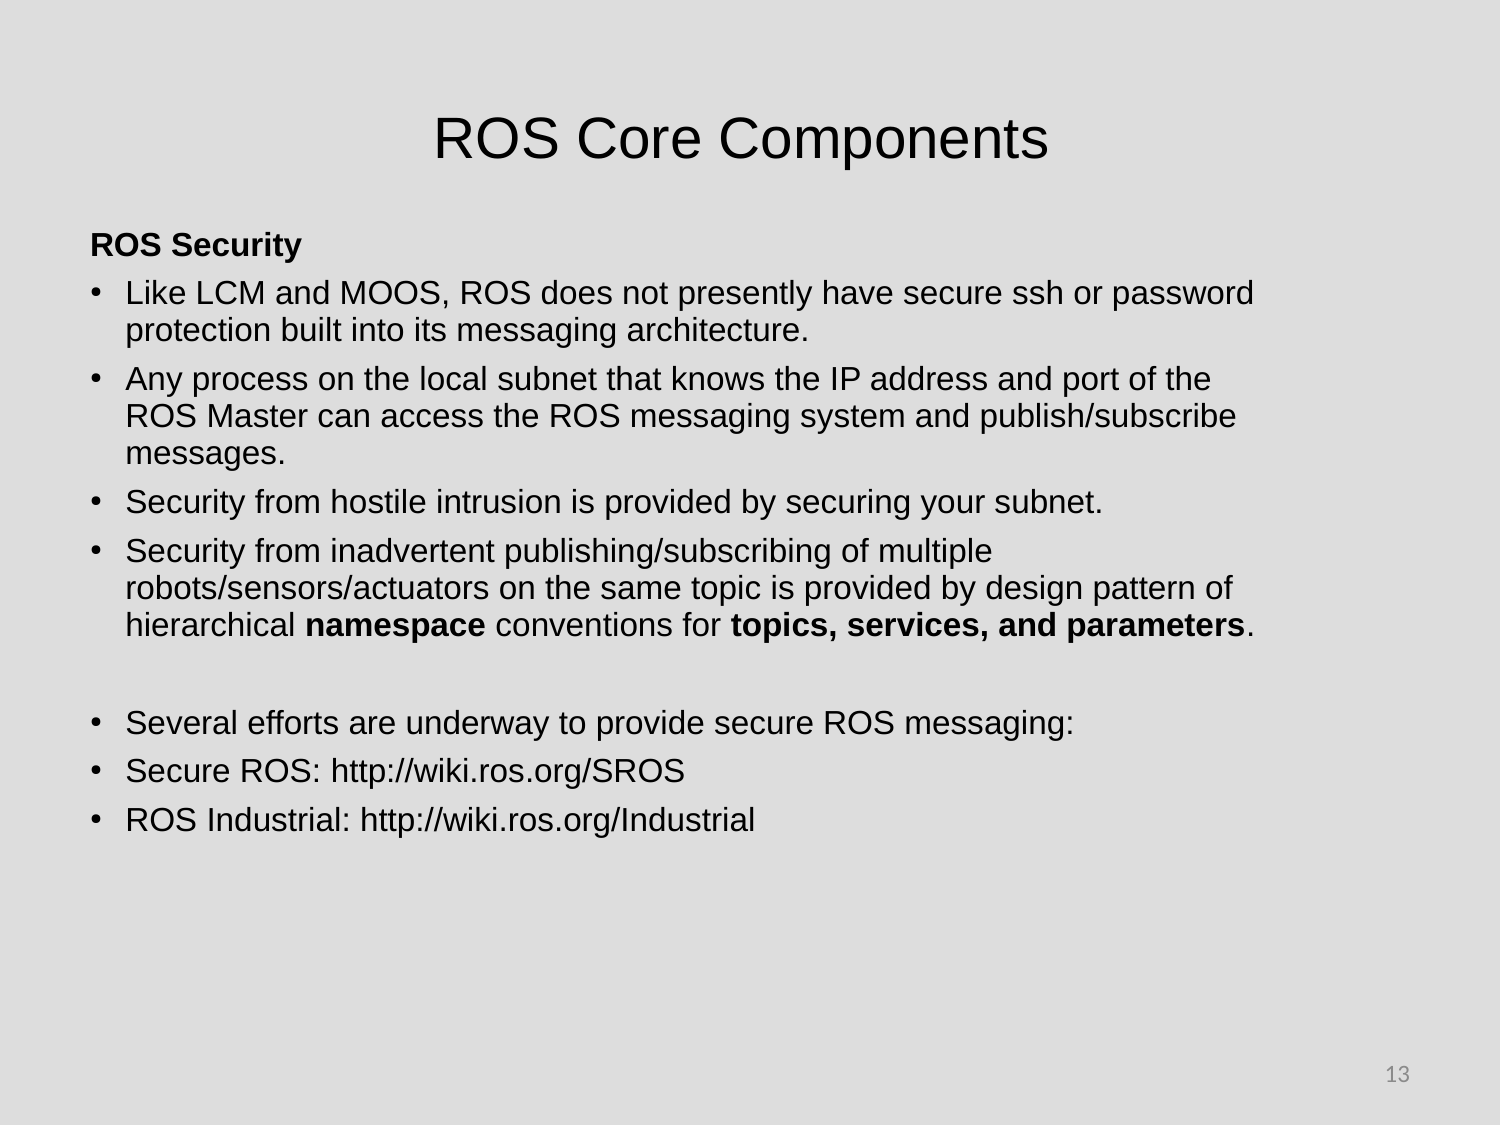

# ROS Core Components
ROS Security
Like LCM and MOOS, ROS does not presently have secure ssh or password protection built into its messaging architecture.
Any process on the local subnet that knows the IP address and port of the ROS Master can access the ROS messaging system and publish/subscribe messages.
Security from hostile intrusion is provided by securing your subnet.
Security from inadvertent publishing/subscribing of multiple robots/sensors/actuators on the same topic is provided by design pattern of hierarchical namespace conventions for topics, services, and parameters.
Several efforts are underway to provide secure ROS messaging:
Secure ROS: http://wiki.ros.org/SROS
ROS Industrial: http://wiki.ros.org/Industrial
Oct 9, 2017
13